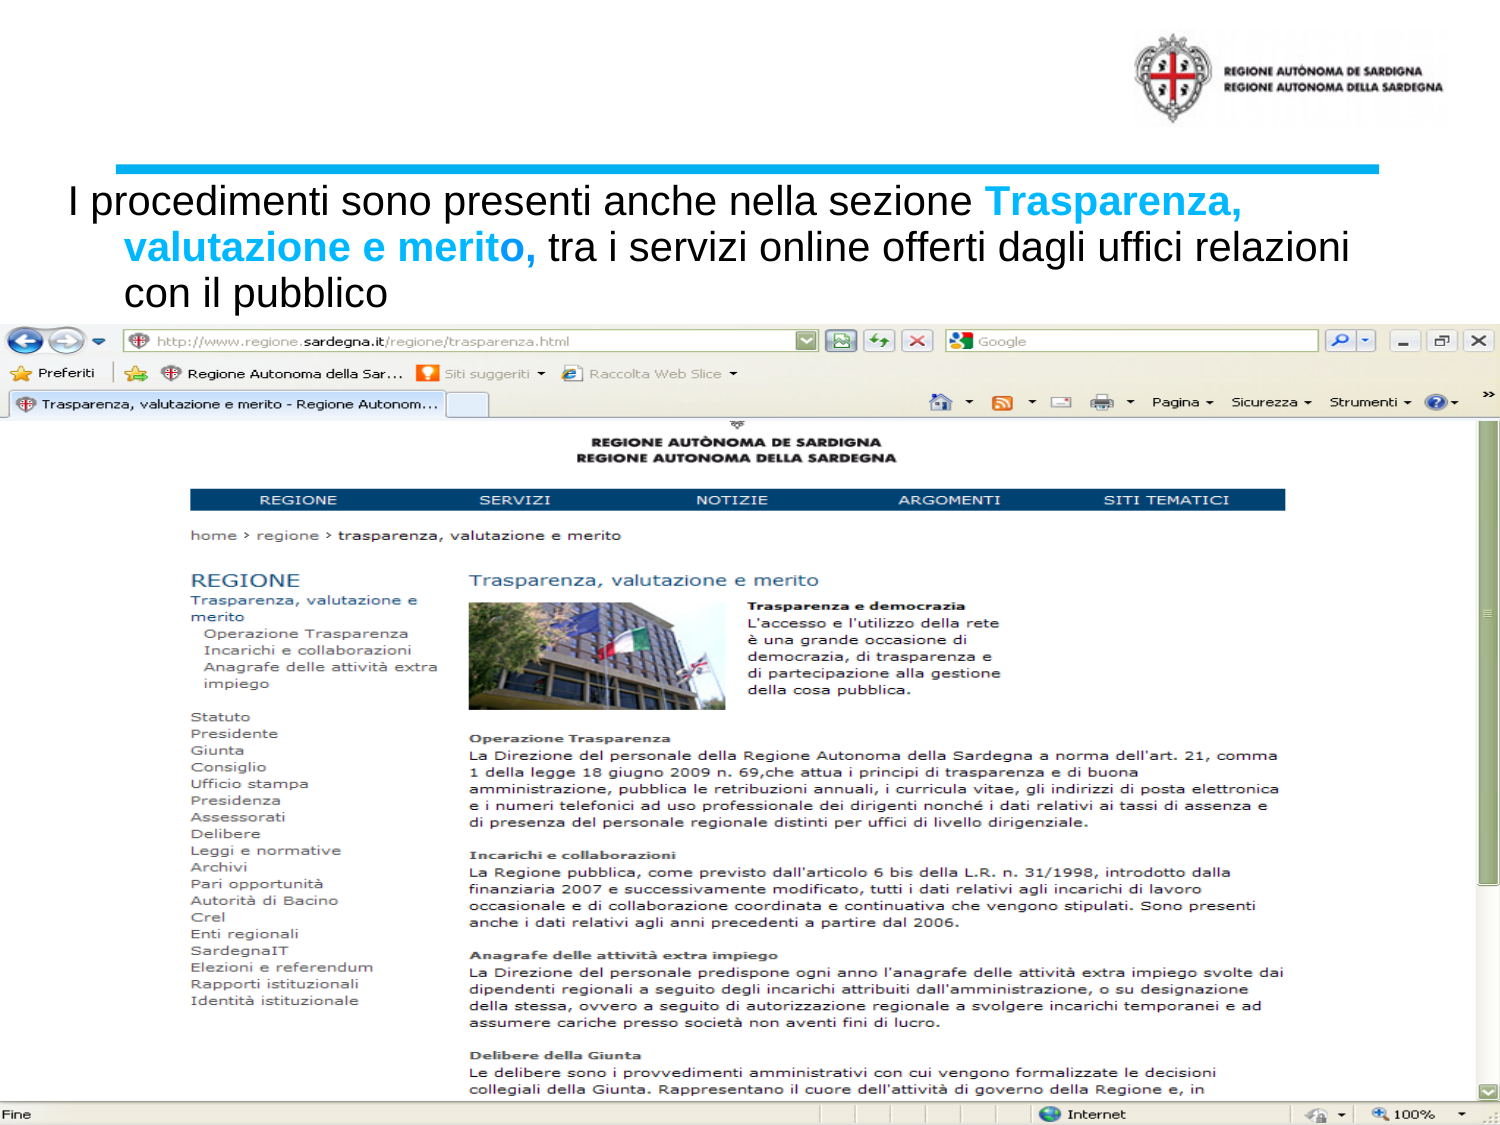

# I procedimenti sono presenti anche nella sezione Trasparenza, valutazione e merito, tra i servizi online offerti dagli uffici relazioni con il pubblico
20